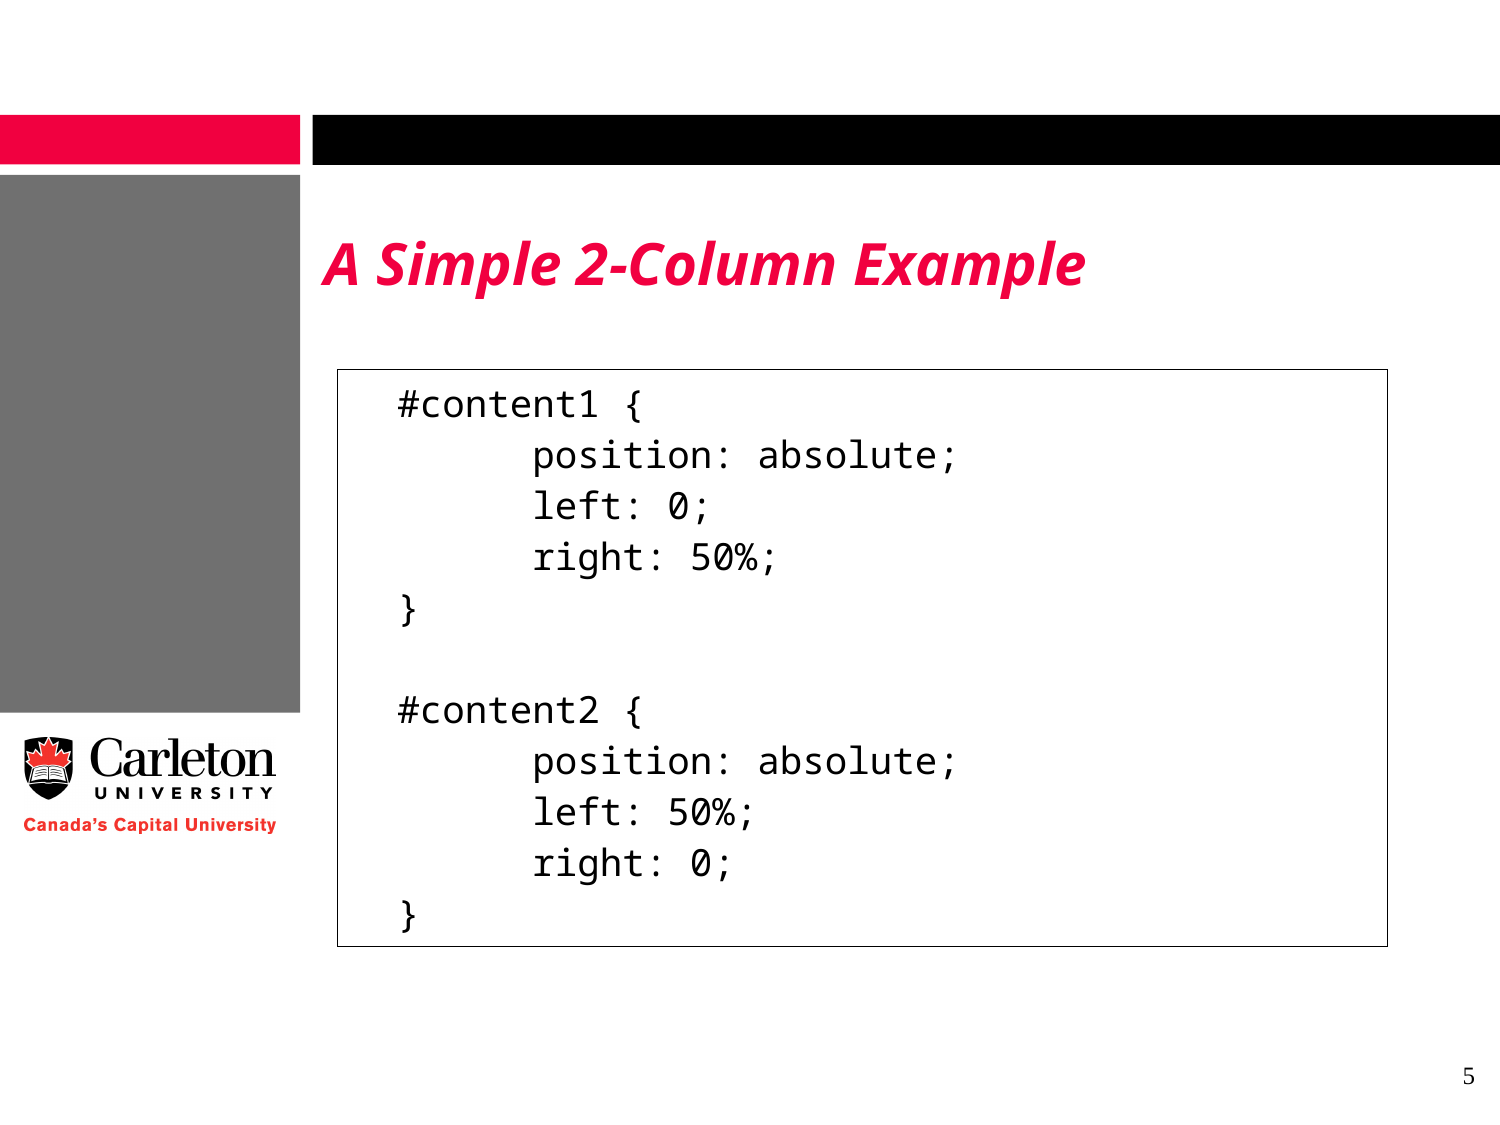

# A Simple 2-Column Example
 #content1 {
 position: absolute;
 left: 0;
 right: 50%;
 }
 #content2 {
 position: absolute;
 left: 50%;
 right: 0;
 }
5